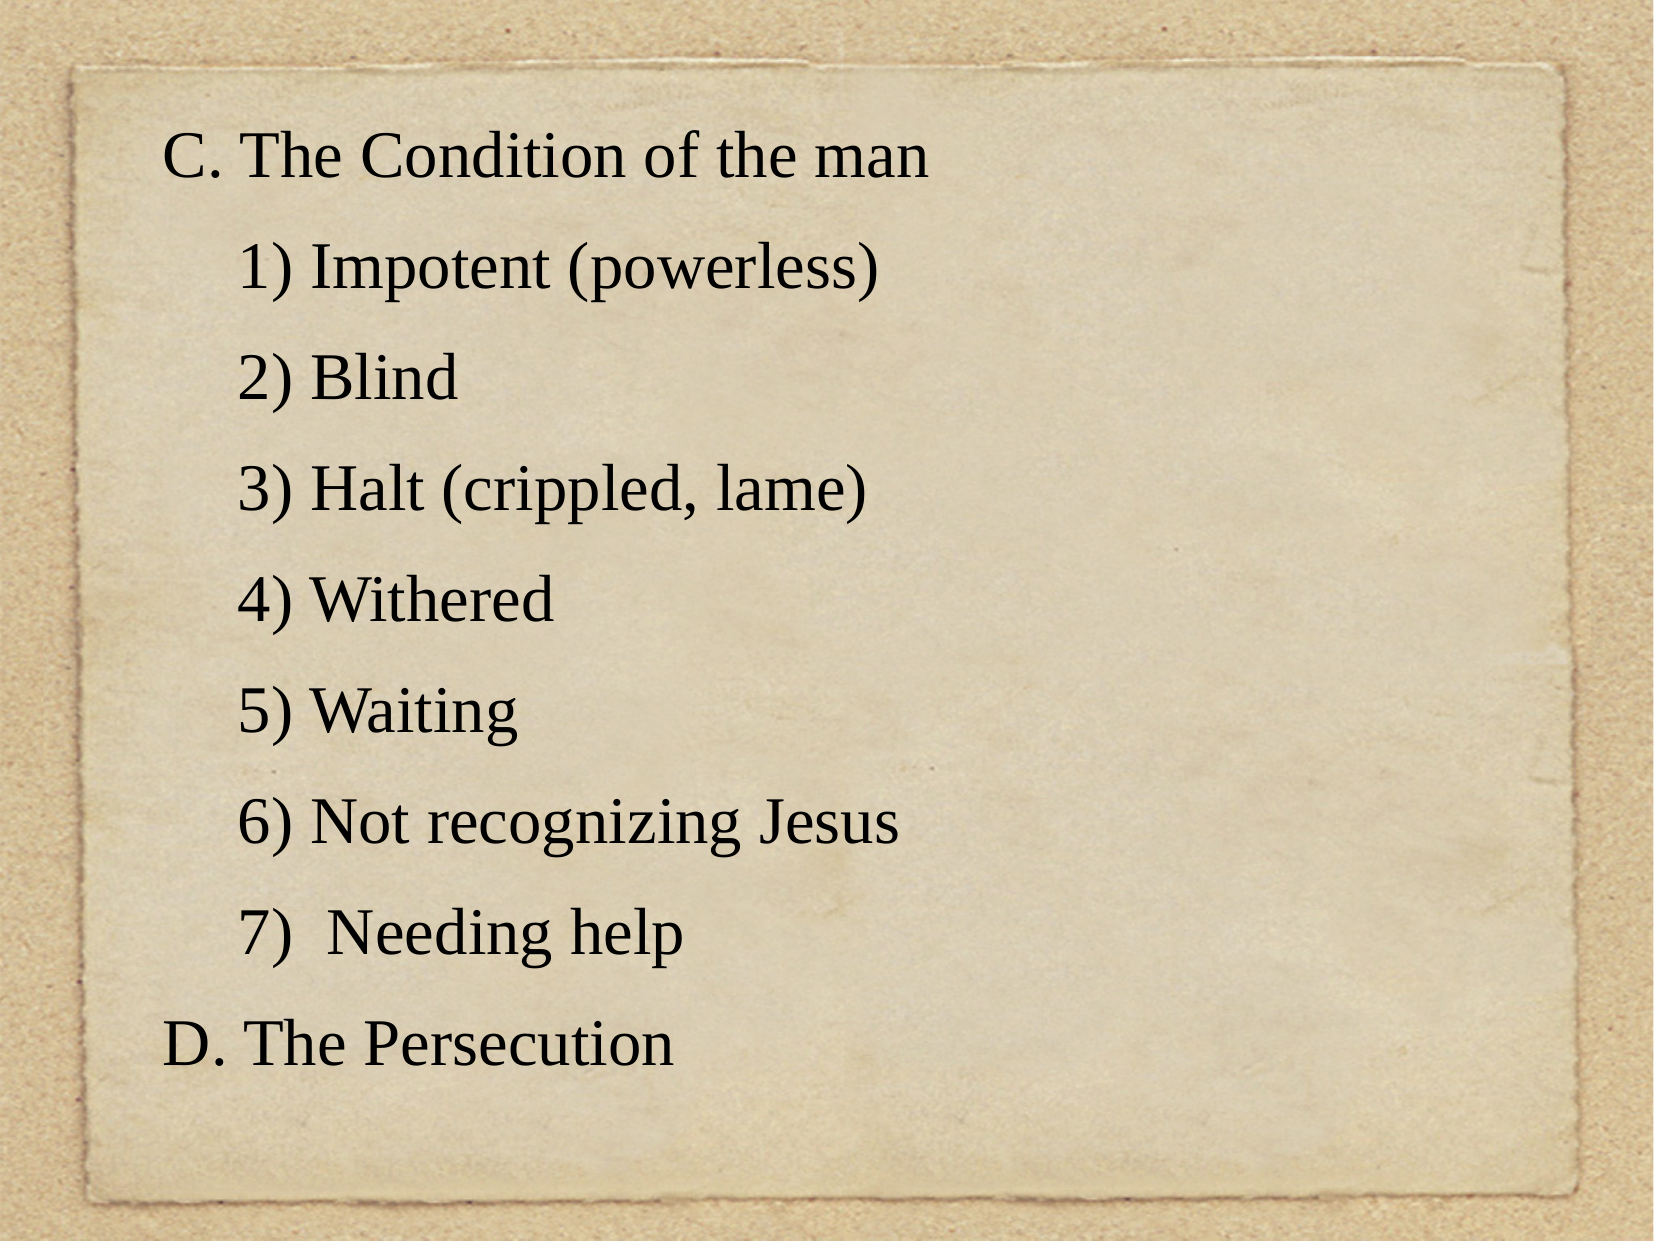

C. The Condition of the man
		1) Impotent (powerless)
		2) Blind
		3) Halt (crippled, lame)
		4) Withered
		5) Waiting
		6) Not recognizing Jesus
		7) Needing help
	D. The Persecution